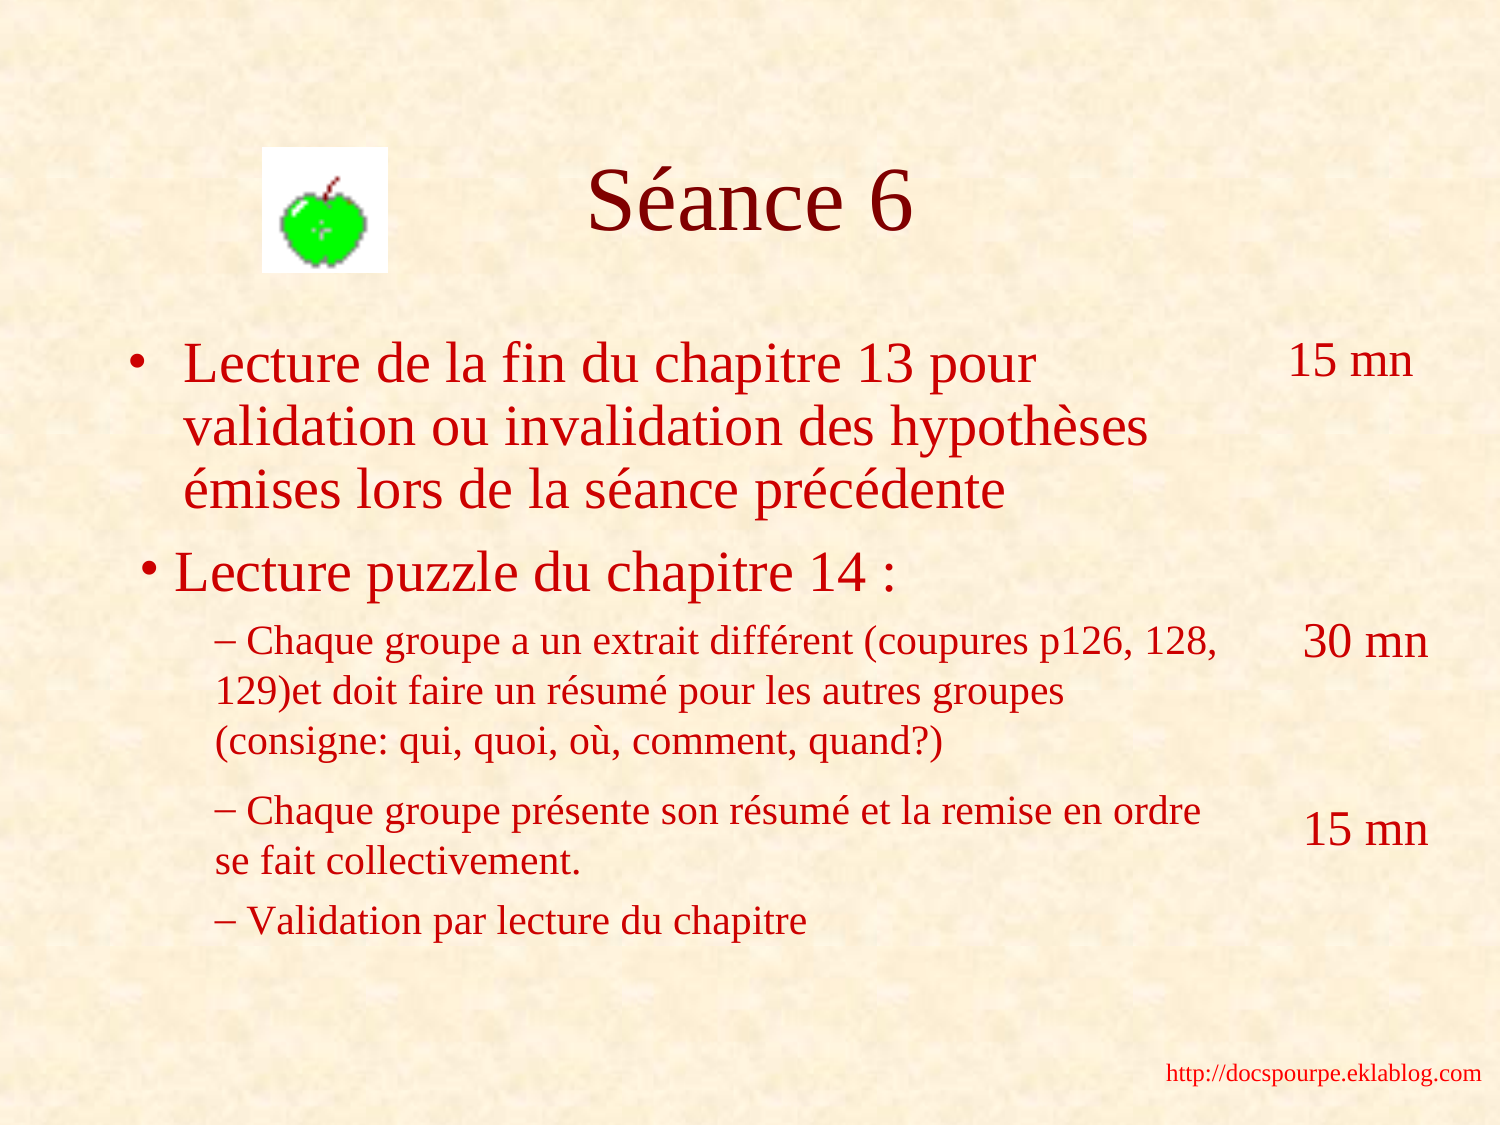

# Séance 6
15 mn
Lecture de la fin du chapitre 13 pour validation ou invalidation des hypothèses émises lors de la séance précédente
 Lecture puzzle du chapitre 14 :
 Chaque groupe a un extrait différent (coupures p126, 128, 129)et doit faire un résumé pour les autres groupes (consigne: qui, quoi, où, comment, quand?)
30 mn
 Chaque groupe présente son résumé et la remise en ordre se fait collectivement.
 Validation par lecture du chapitre
15 mn
http://docspourpe.eklablog.com